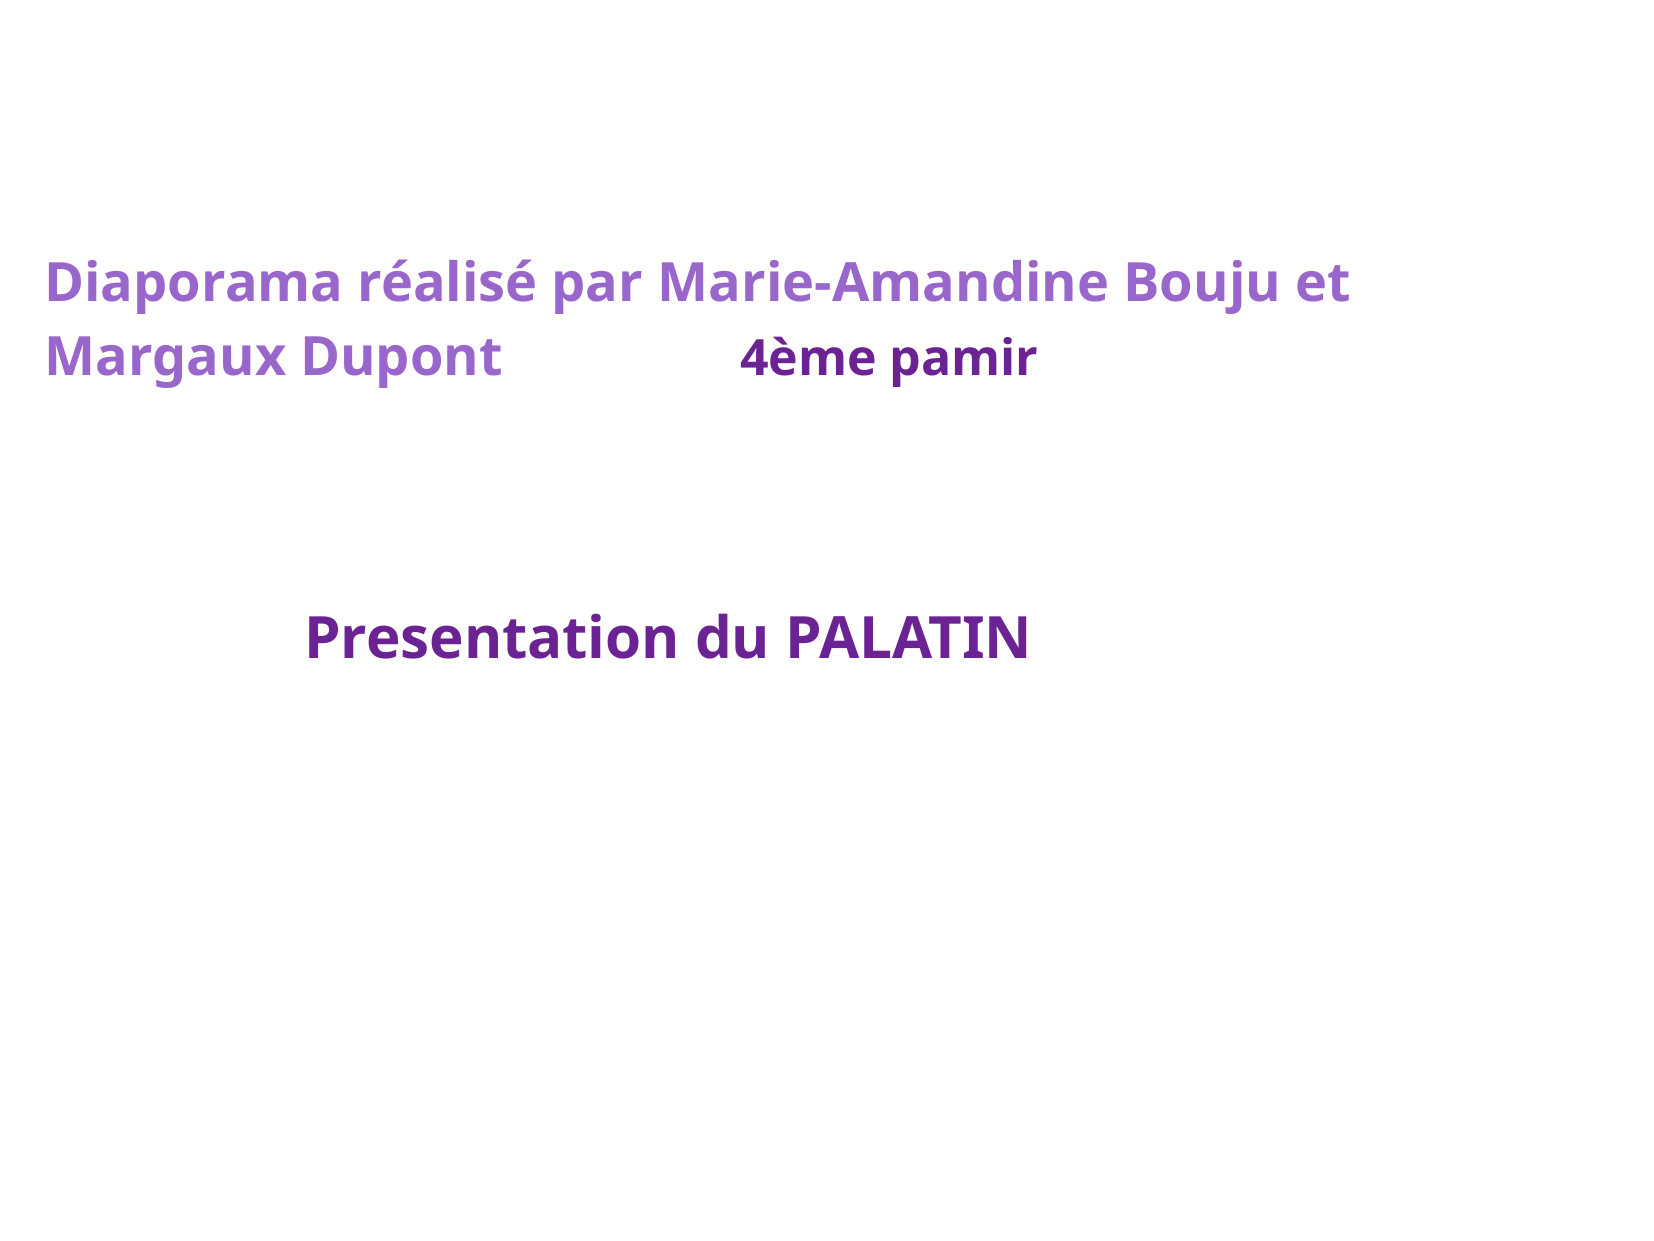

Diaporama réalisé par Marie-Amandine Bouju et Margaux Dupont 4ème pamir
 Presentation du PALATIN